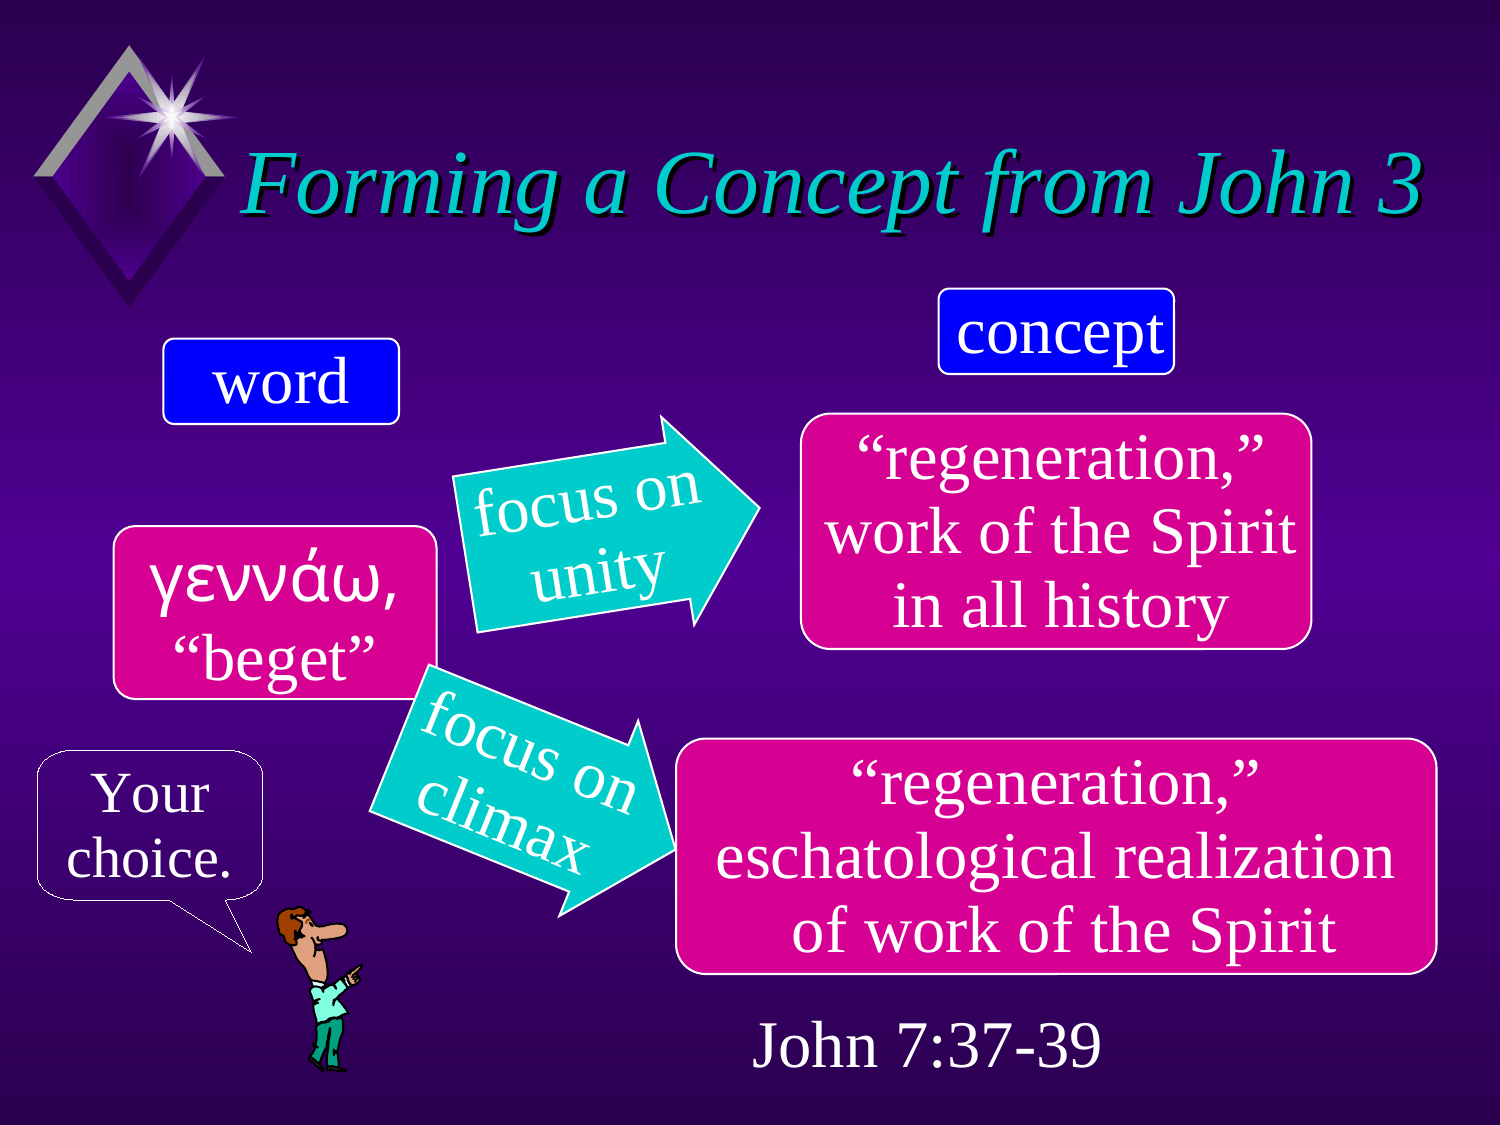

# Forming a Concept from John 3
concept
word
“regeneration,”
work of the Spirit
in all history
focus on
unity
γεννάω,
“beget”
focus on
climax
“regeneration,”
eschatological realization
 of work of the Spirit
John 7:37-39
Your
choice.